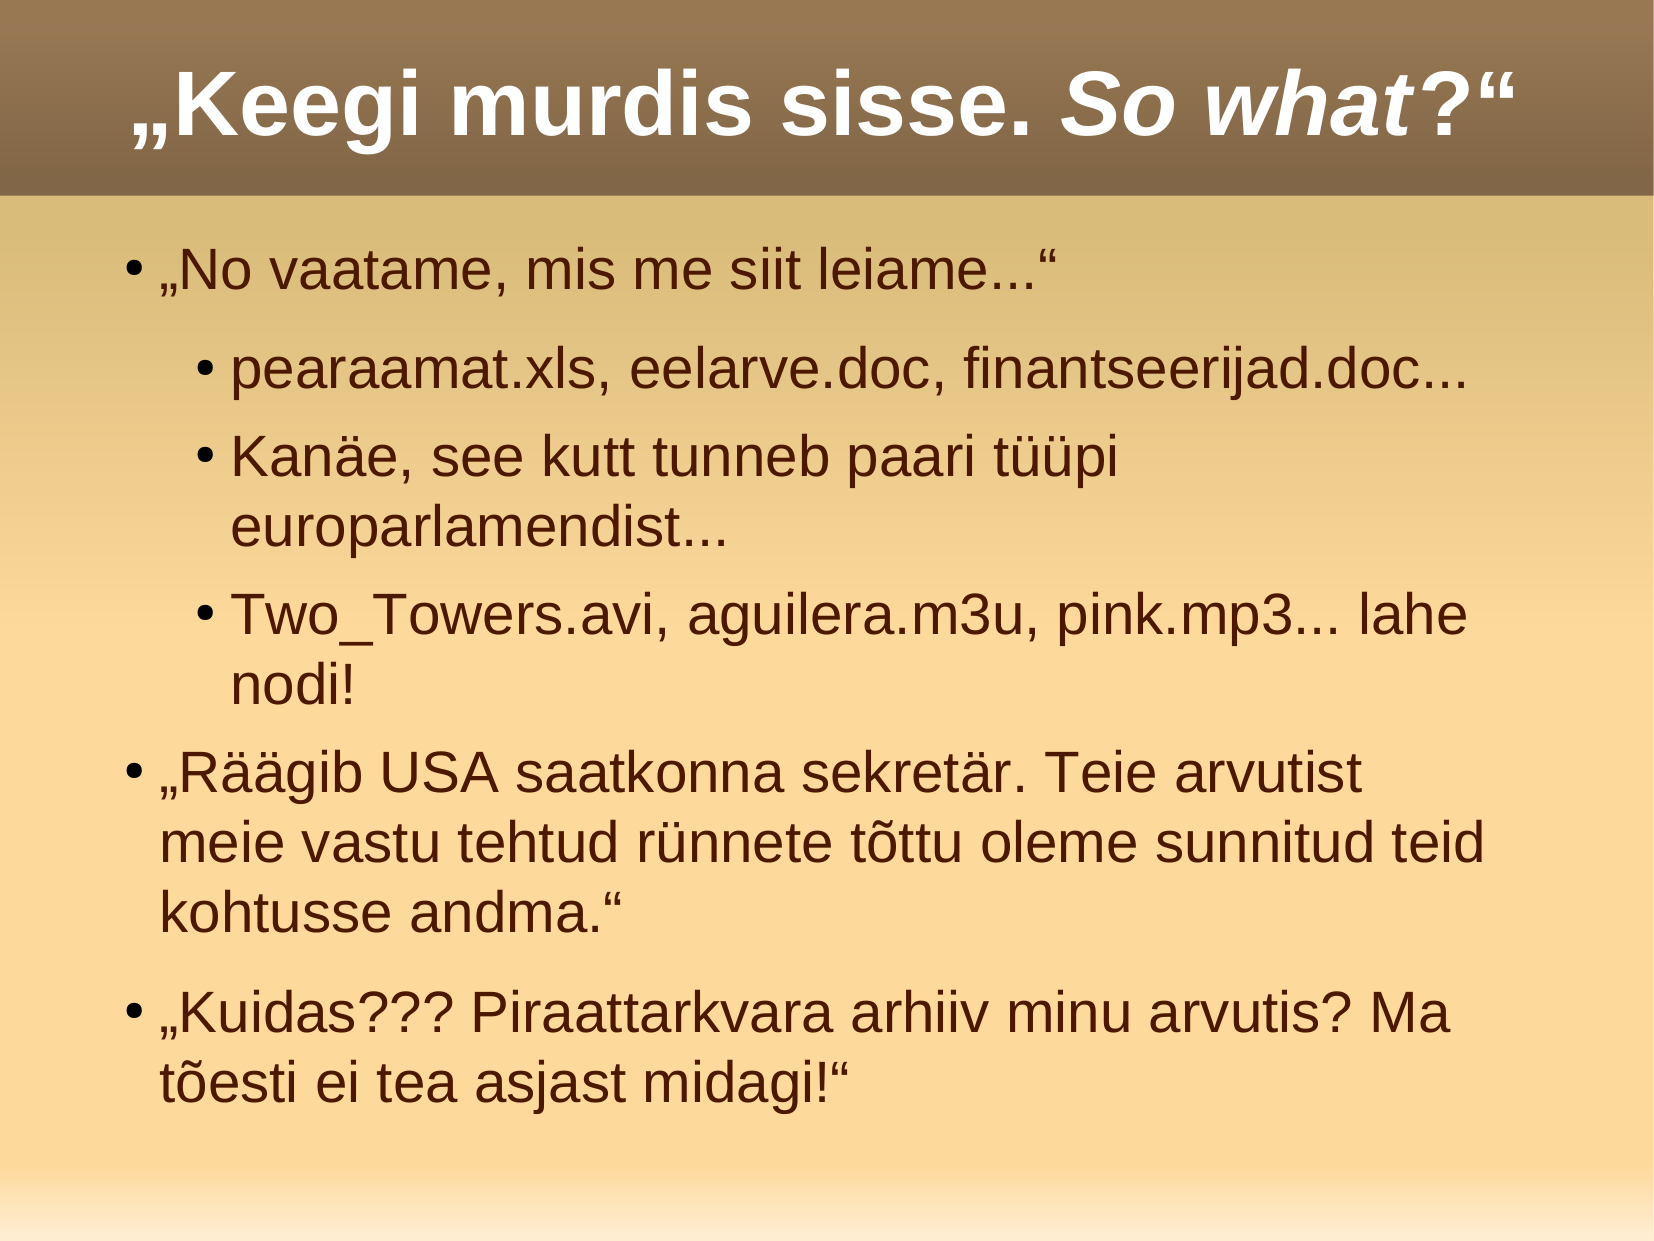

# „Keegi murdis sisse. So what	?“
„No vaatame, mis me siit leiame...“
pearaamat.xls, eelarve.doc, finantseerijad.doc...
Kanäe, see kutt tunneb paari tüüpi europarlamendist...
Two_Towers.avi, aguilera.m3u, pink.mp3... lahe nodi!
„Räägib USA saatkonna sekretär. Teie arvutist meie vastu tehtud rünnete tõttu oleme sunnitud teid kohtusse andma.“
„Kuidas??? Piraattarkvara arhiiv minu arvutis? Ma tõesti ei tea asjast midagi!“